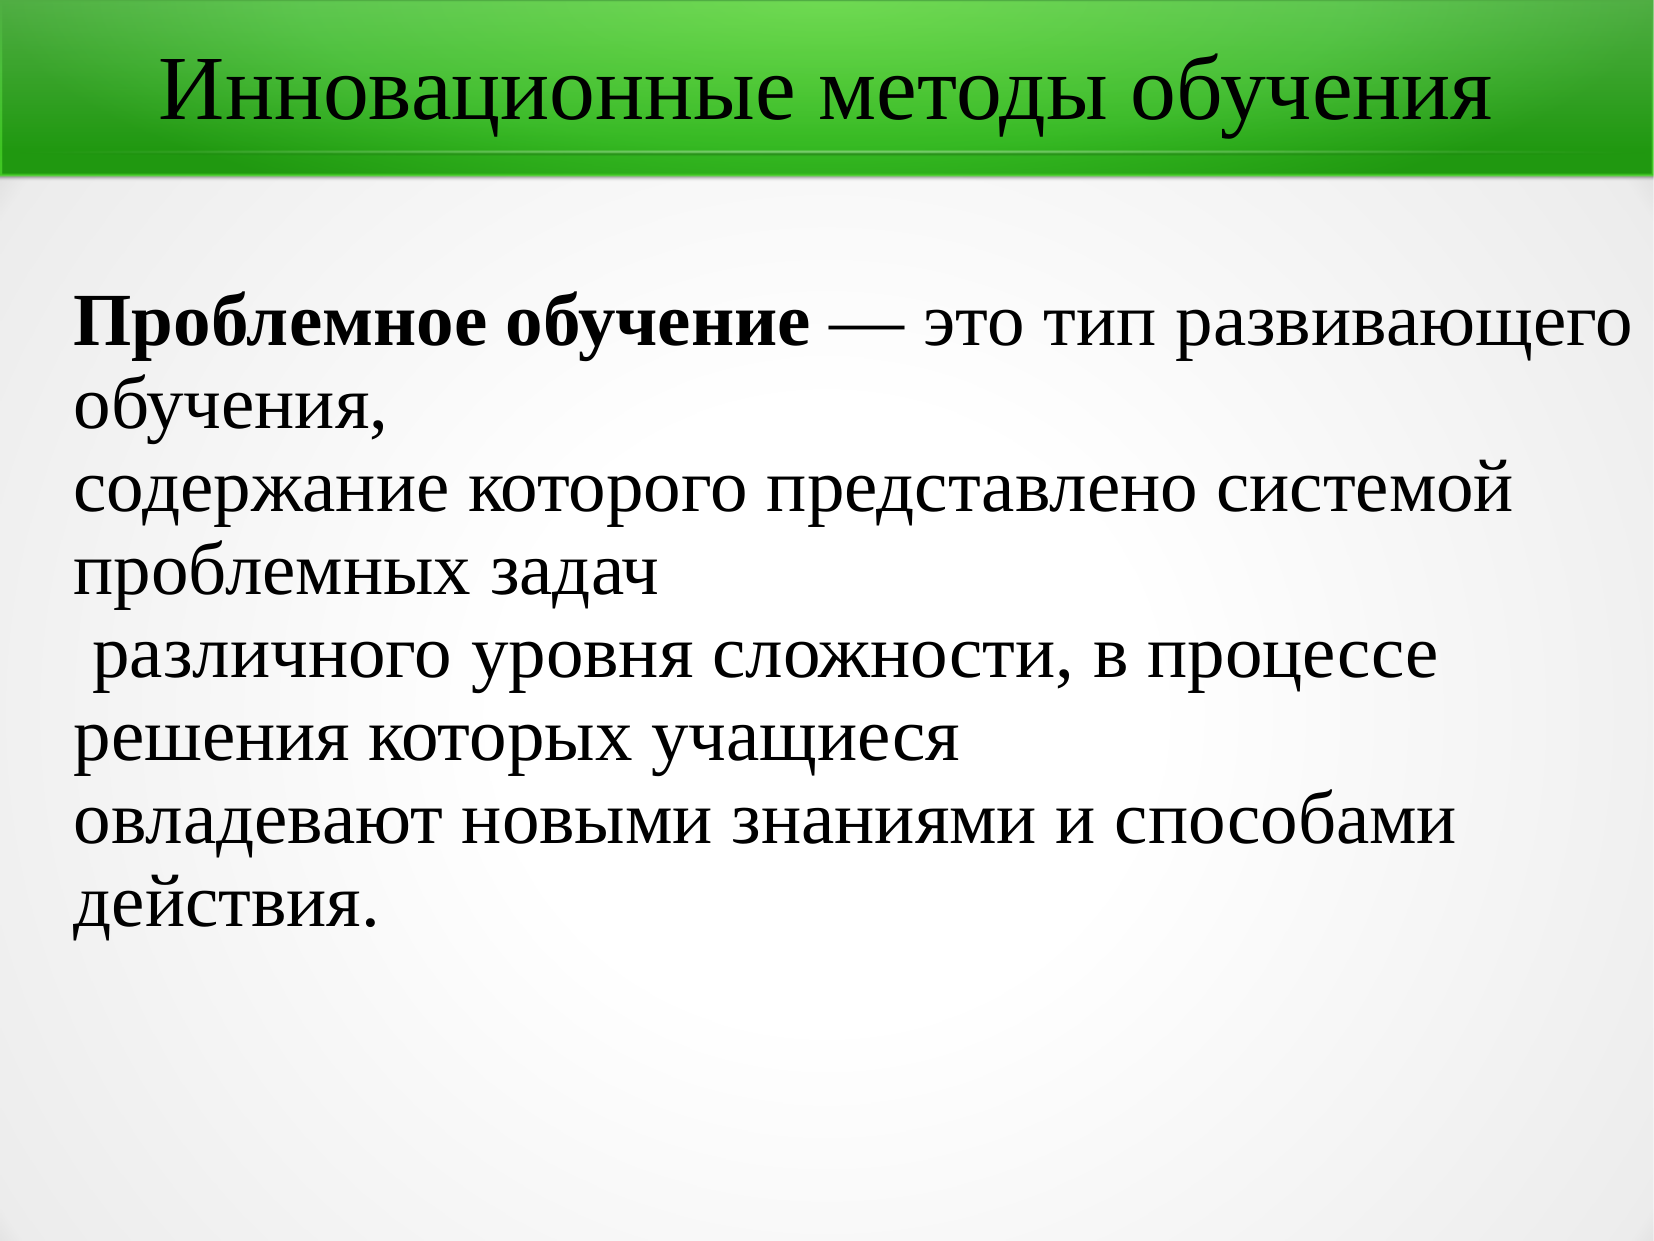

# Инновационные методы обучения
Проблемное обучение — это тип развивающего
обучения,
содержание которого представлено системой
проблемных задач
 различного уровня сложности, в процессе
решения которых учащиеся
овладевают новыми знаниями и способами
действия.